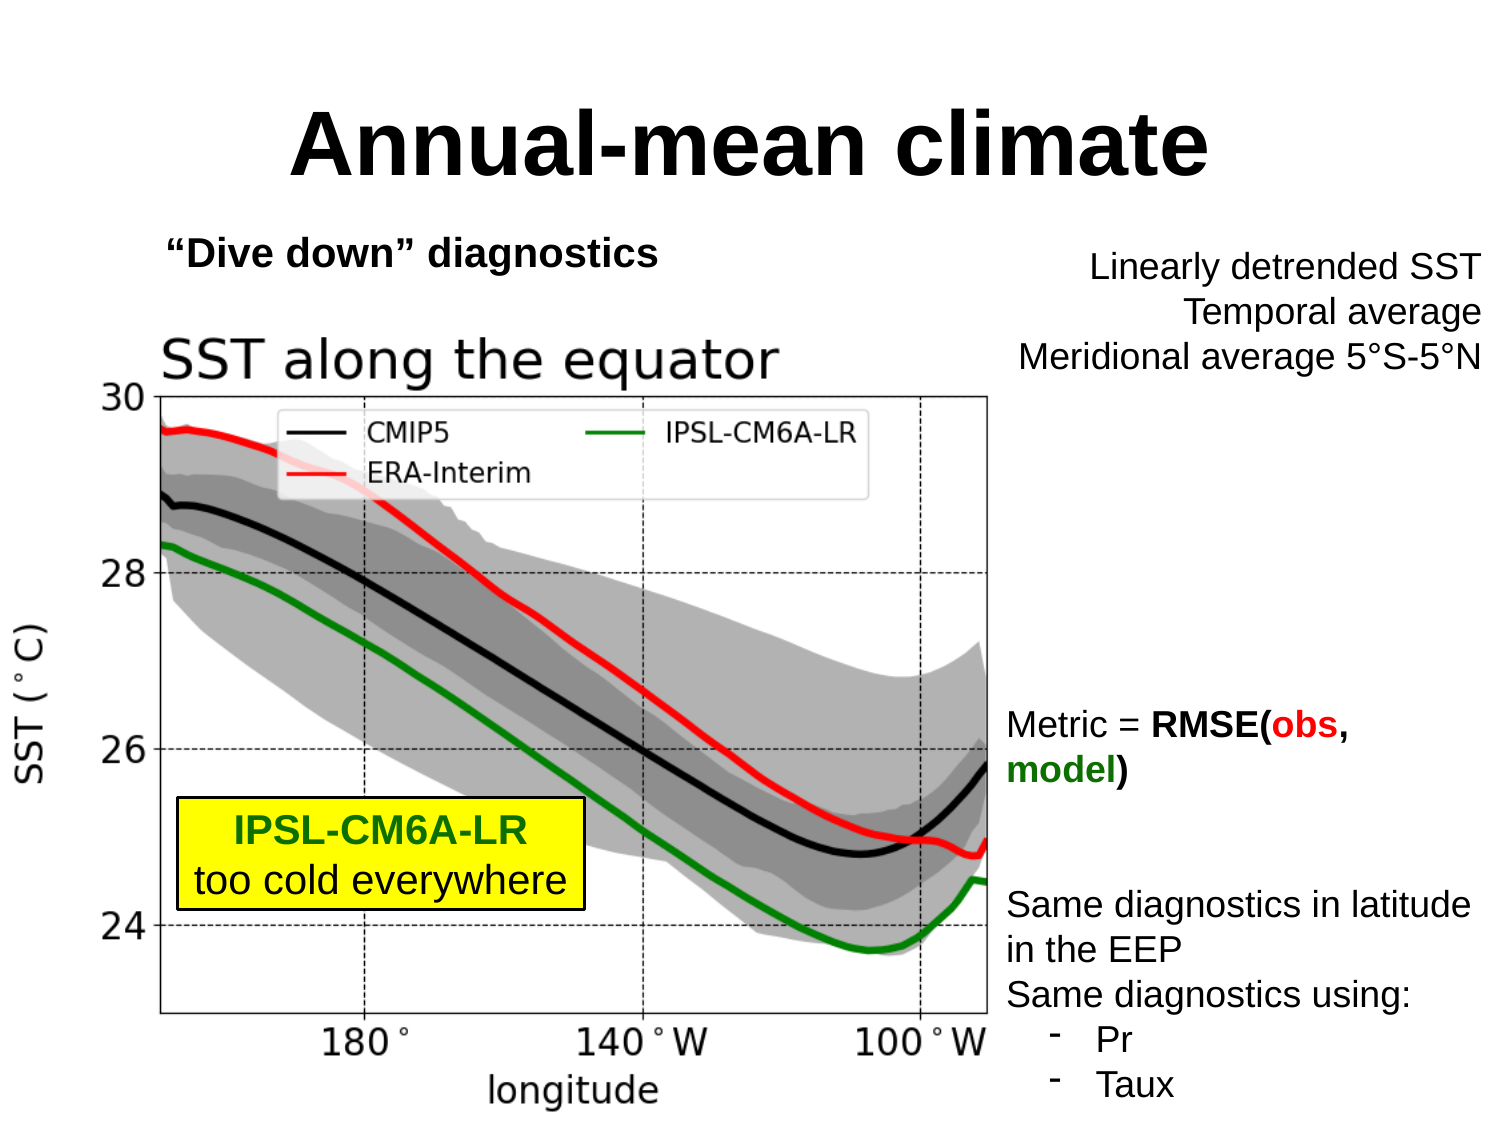

# Annual-mean climate
“Dive down” diagnostics
Linearly detrended SST
Temporal average
Meridional average 5°S-5°N
Metric = RMSE(obs, model)
Same diagnostics in latitude in the EEP
Same diagnostics using:
Pr
Taux
IPSL-CM6A-LR
too cold everywhere